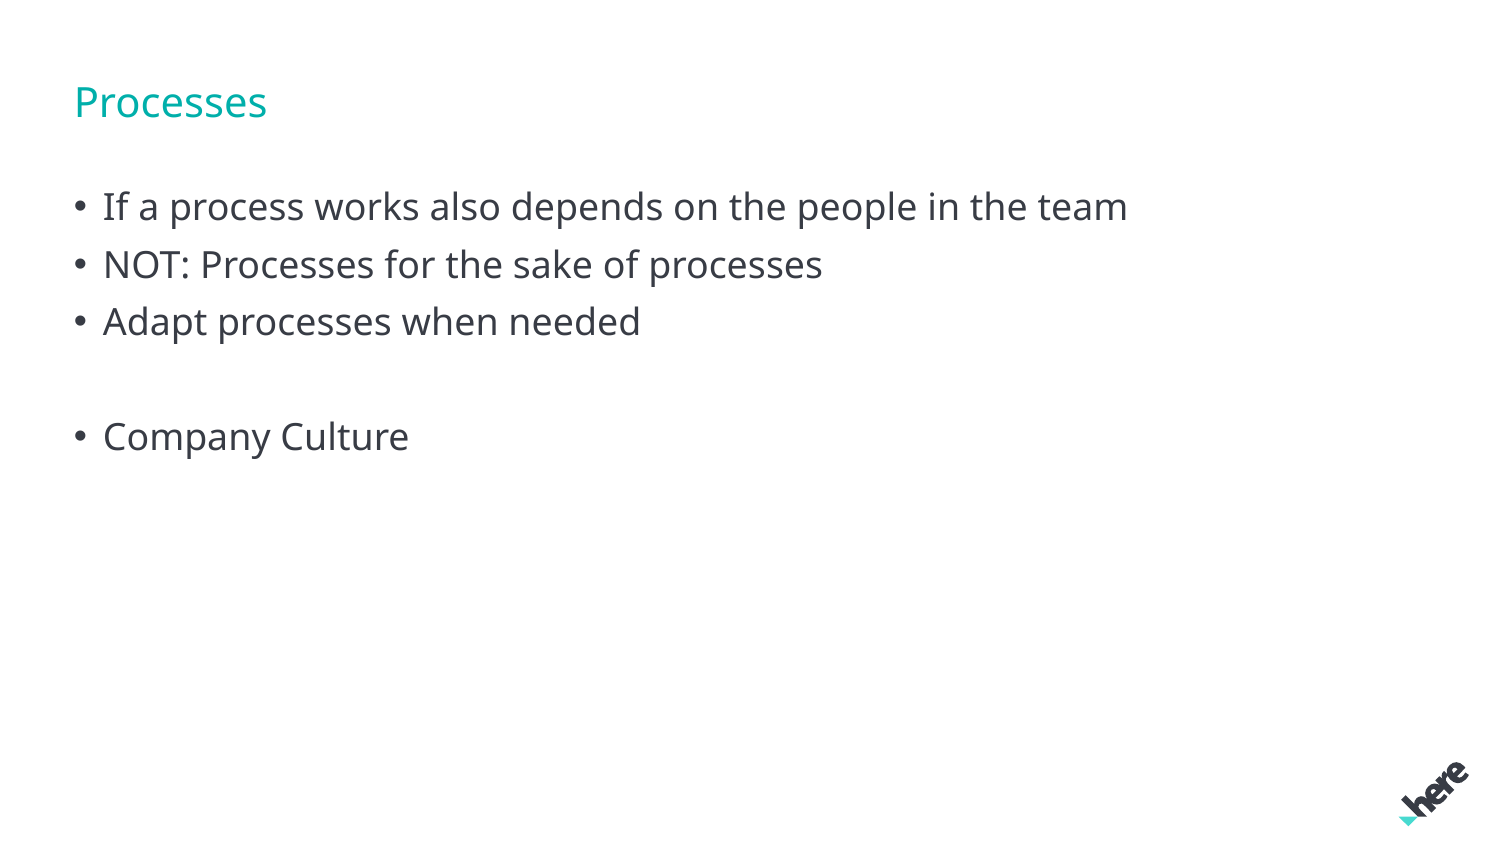

# Processes
If a process works also depends on the people in the team
NOT: Processes for the sake of processes
Adapt processes when needed
Company Culture